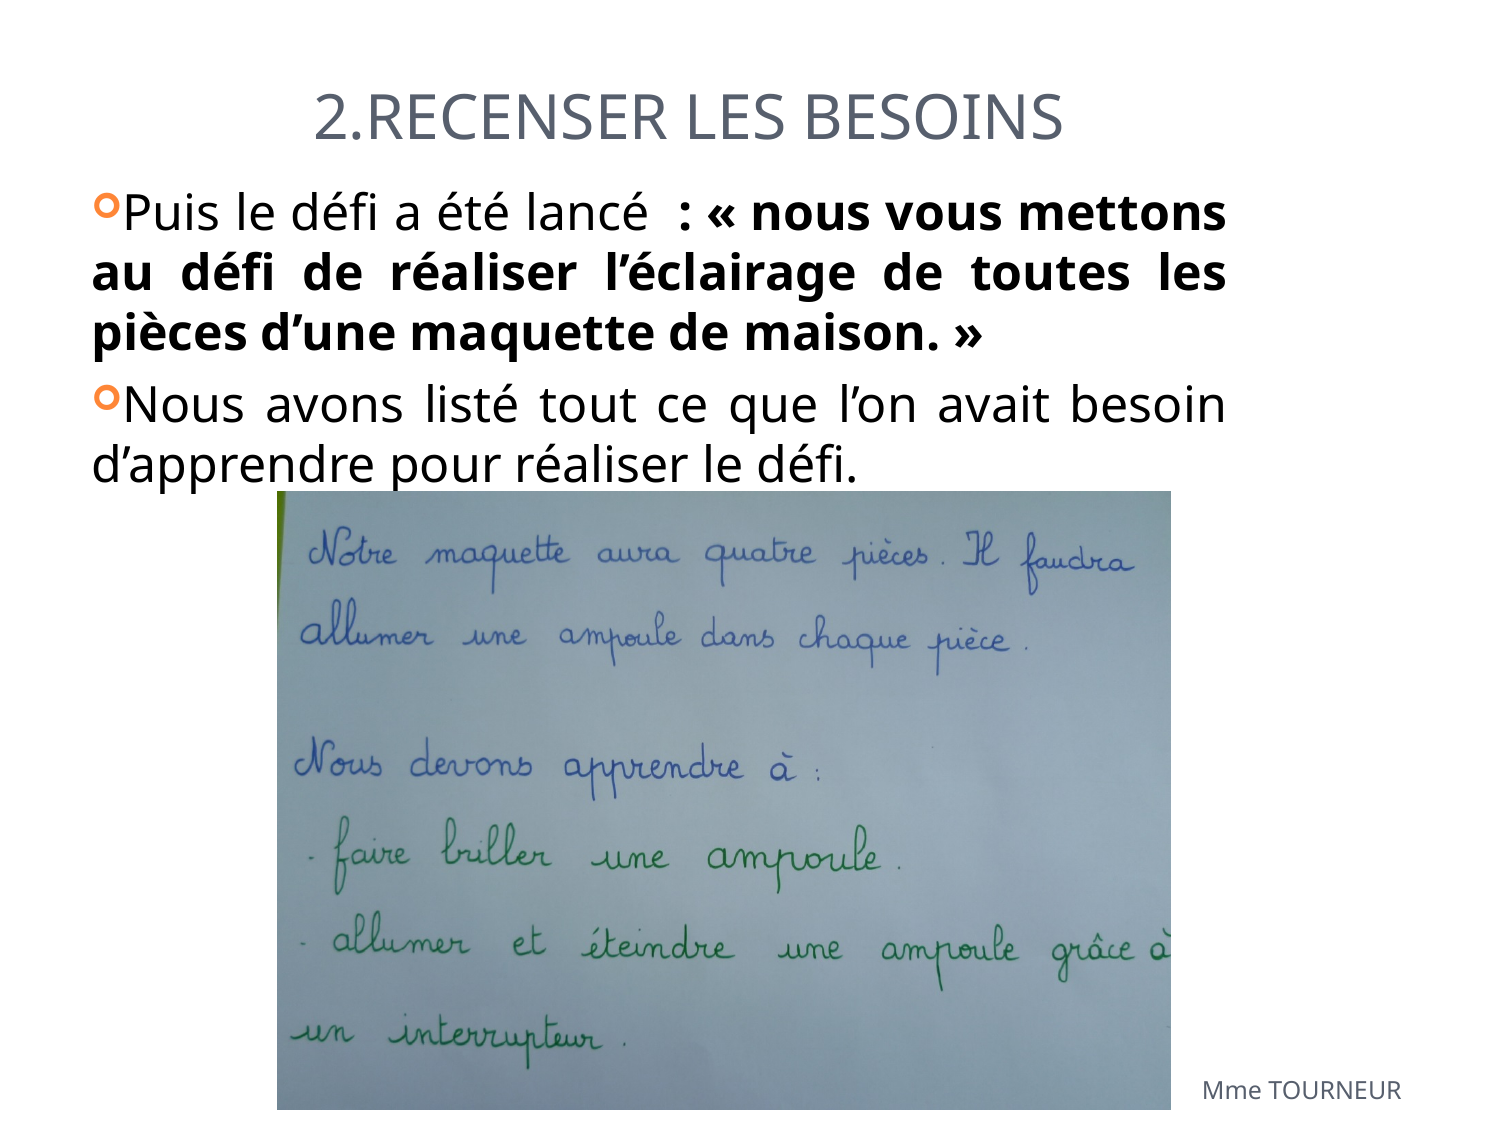

# 2.Recenser les besoins
Puis le défi a été lancé : « nous vous mettons au défi de réaliser l’éclairage de toutes les pièces d’une maquette de maison. »
Nous avons listé tout ce que l’on avait besoin d’apprendre pour réaliser le défi.
3
Mme TOURNEUR